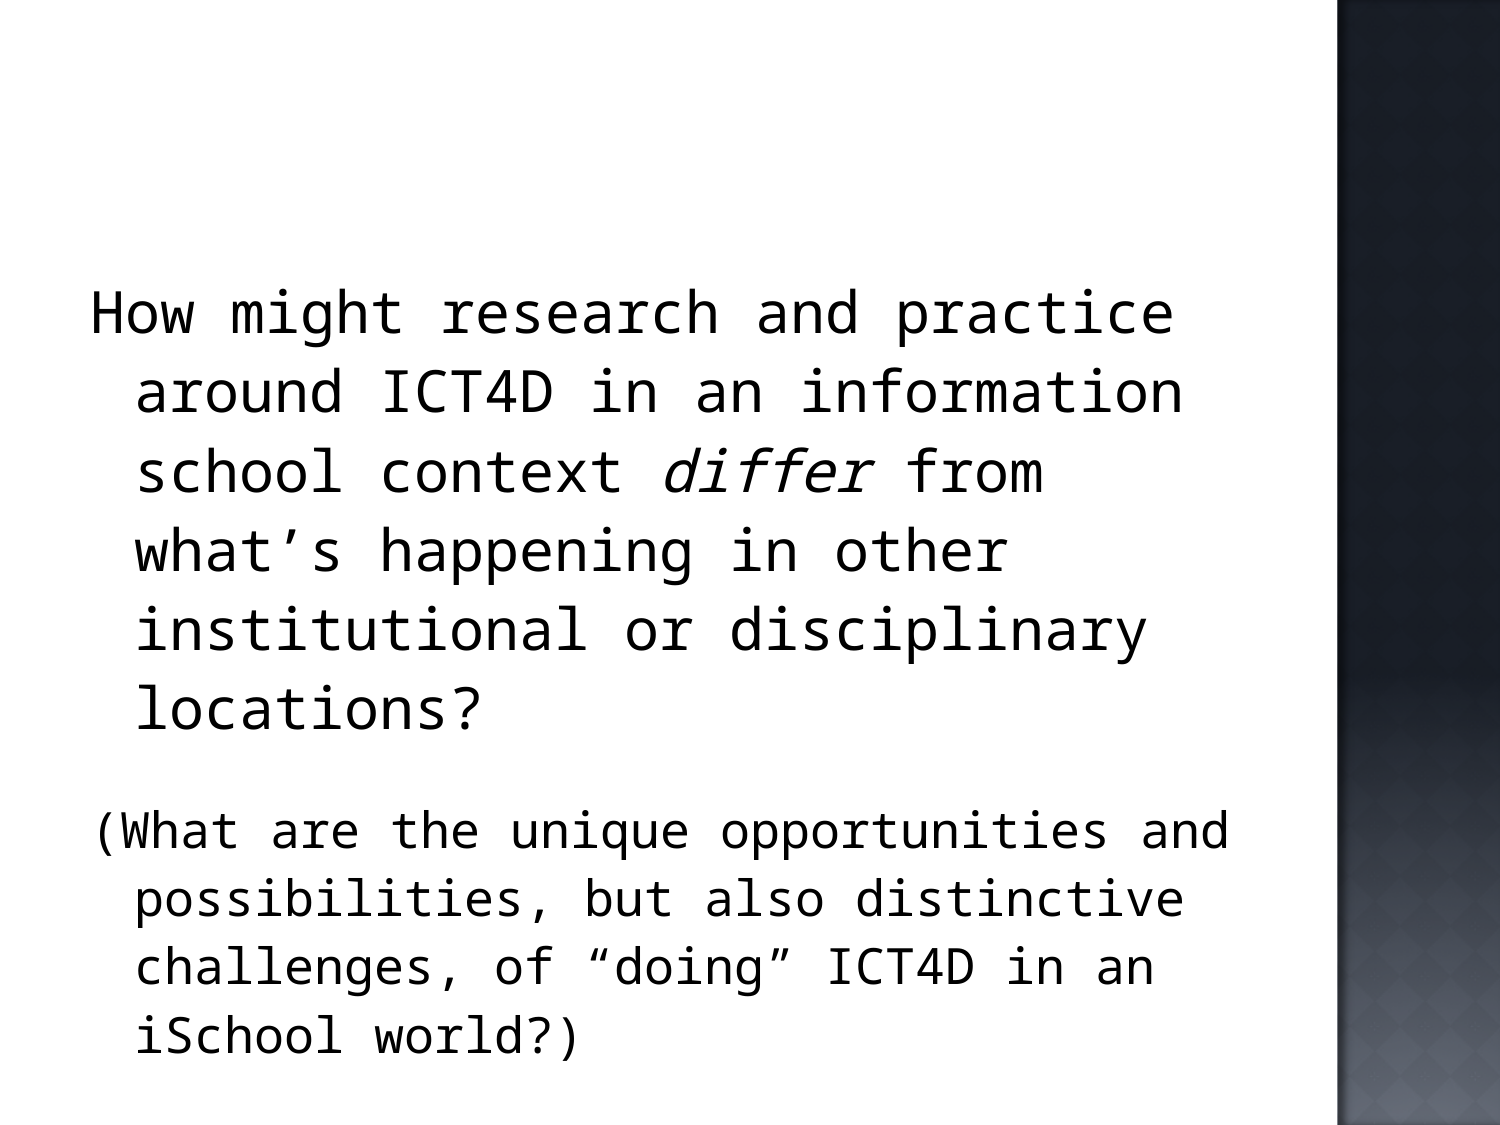

#
How might research and practice around ICT4D in an information school context differ from what’s happening in other institutional or disciplinary locations?
(What are the unique opportunities and possibilities, but also distinctive challenges, of “doing” ICT4D in an iSchool world?)